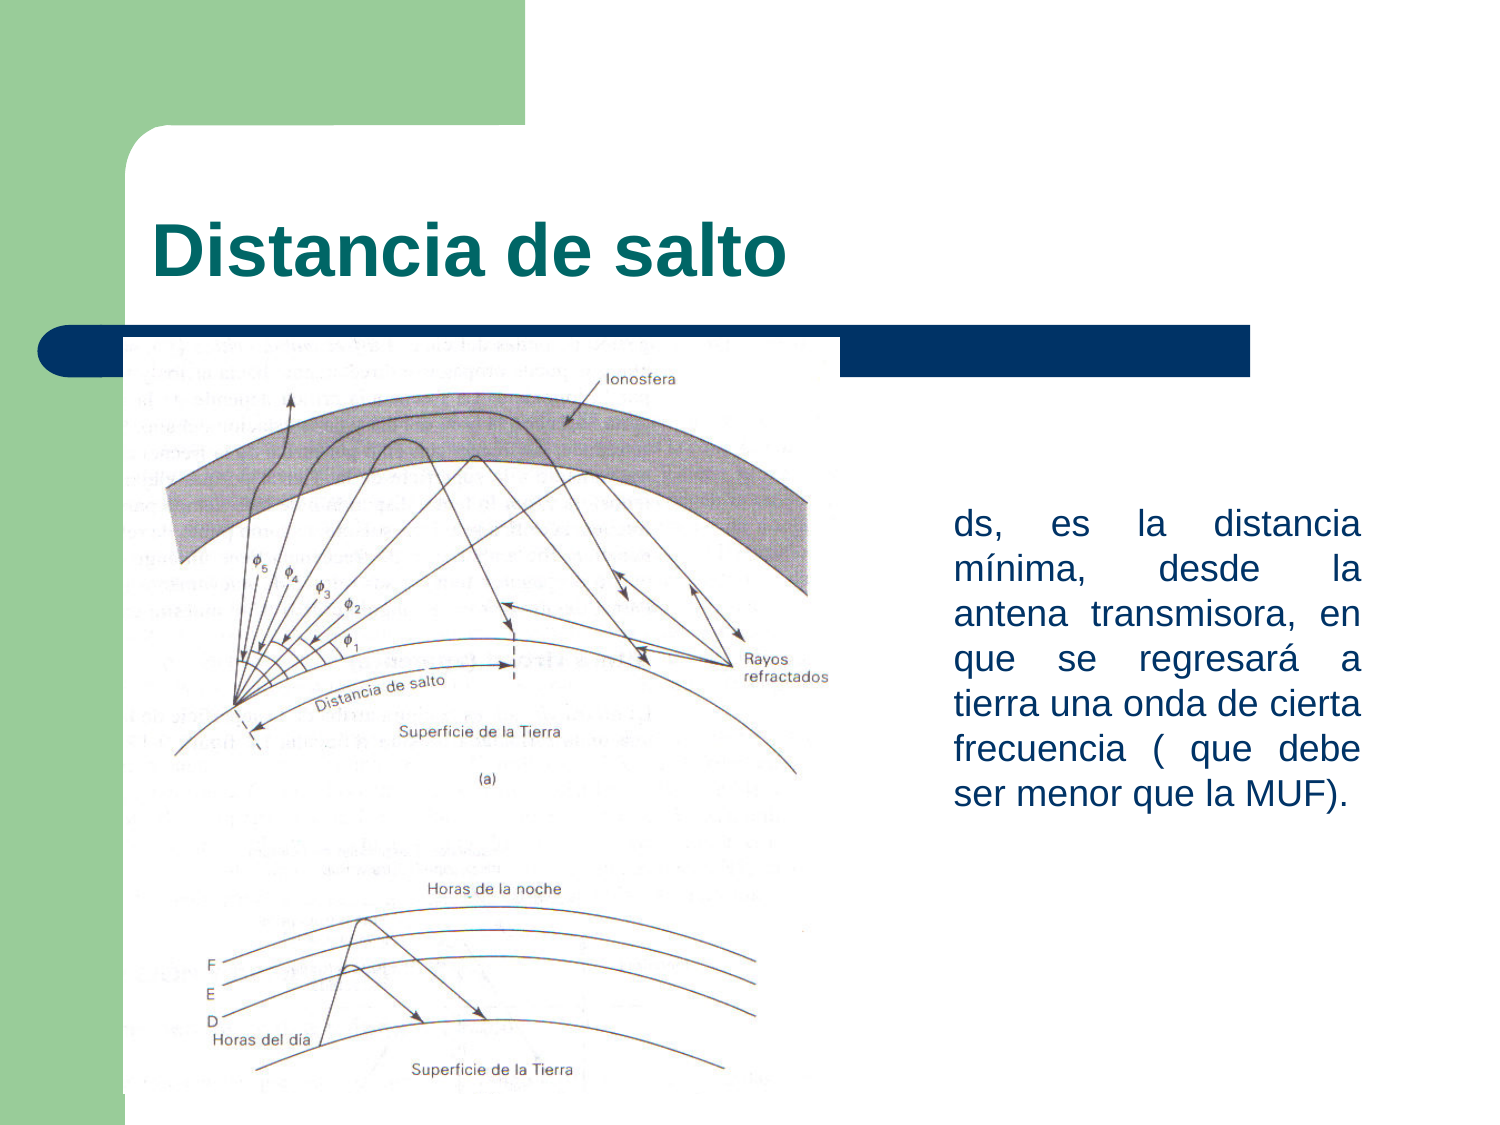

# Distancia de salto
ds, es la distancia mínima, desde la antena transmisora, en que se regresará a tierra una onda de cierta frecuencia ( que debe ser menor que la MUF).